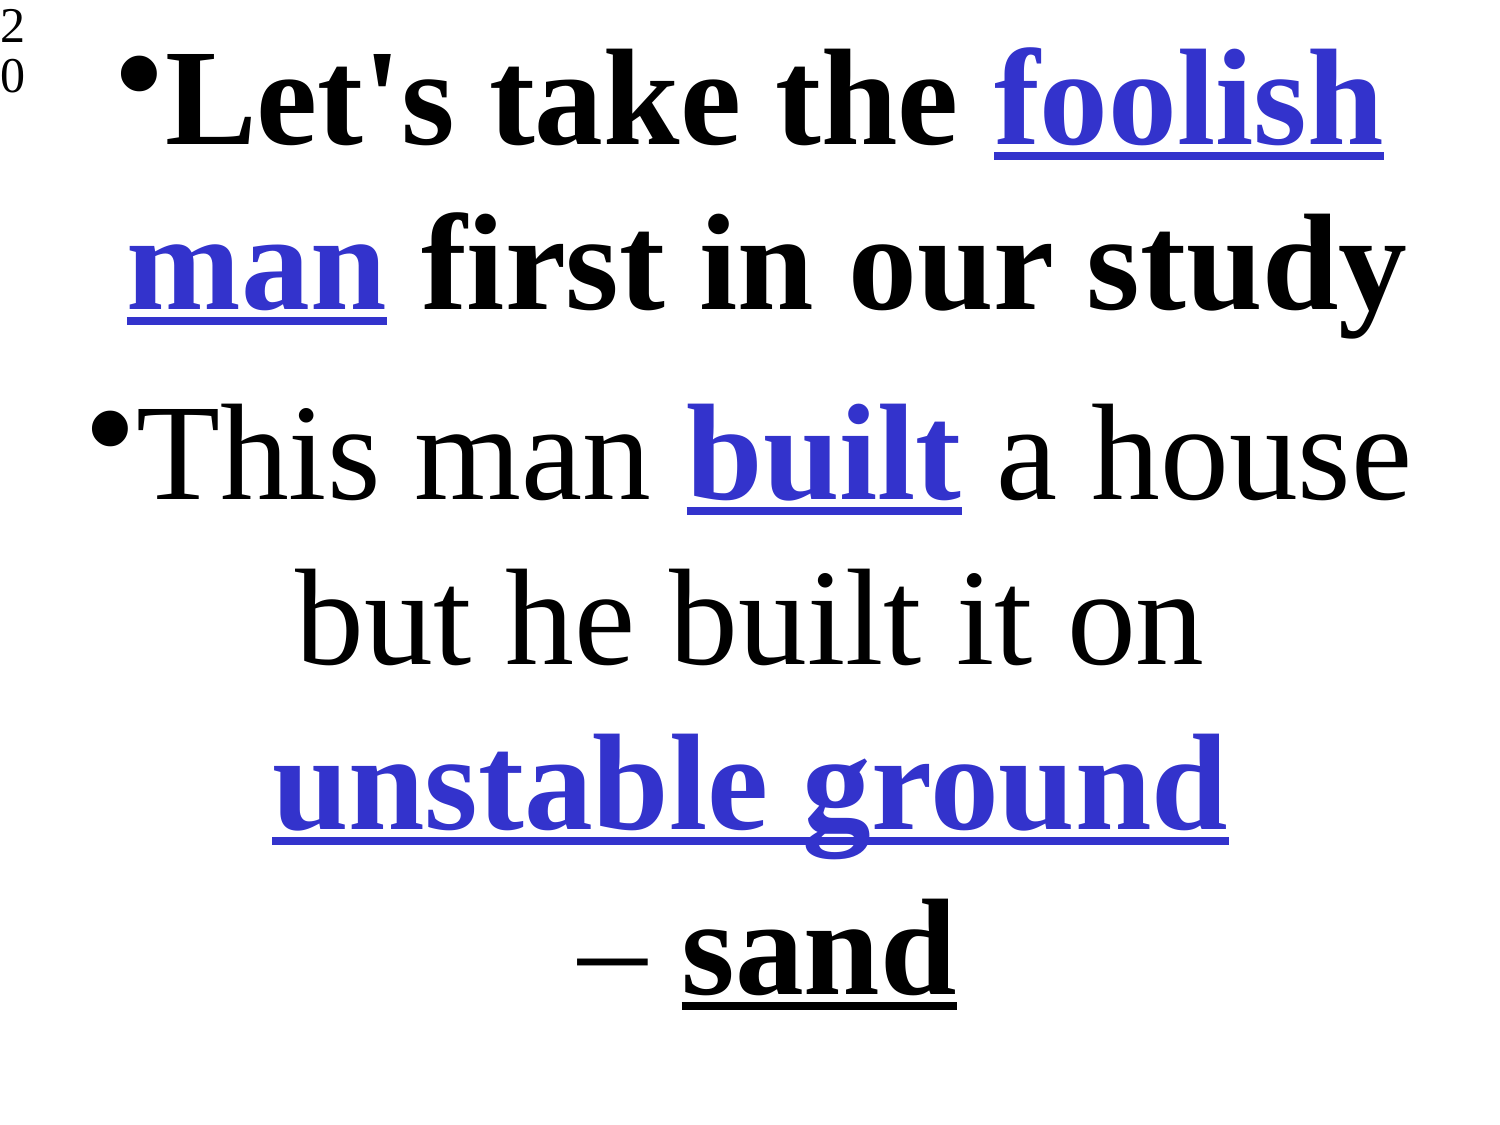

Let's take the foolish man first in our study
This man built a house but he built it on
unstable ground
– sand